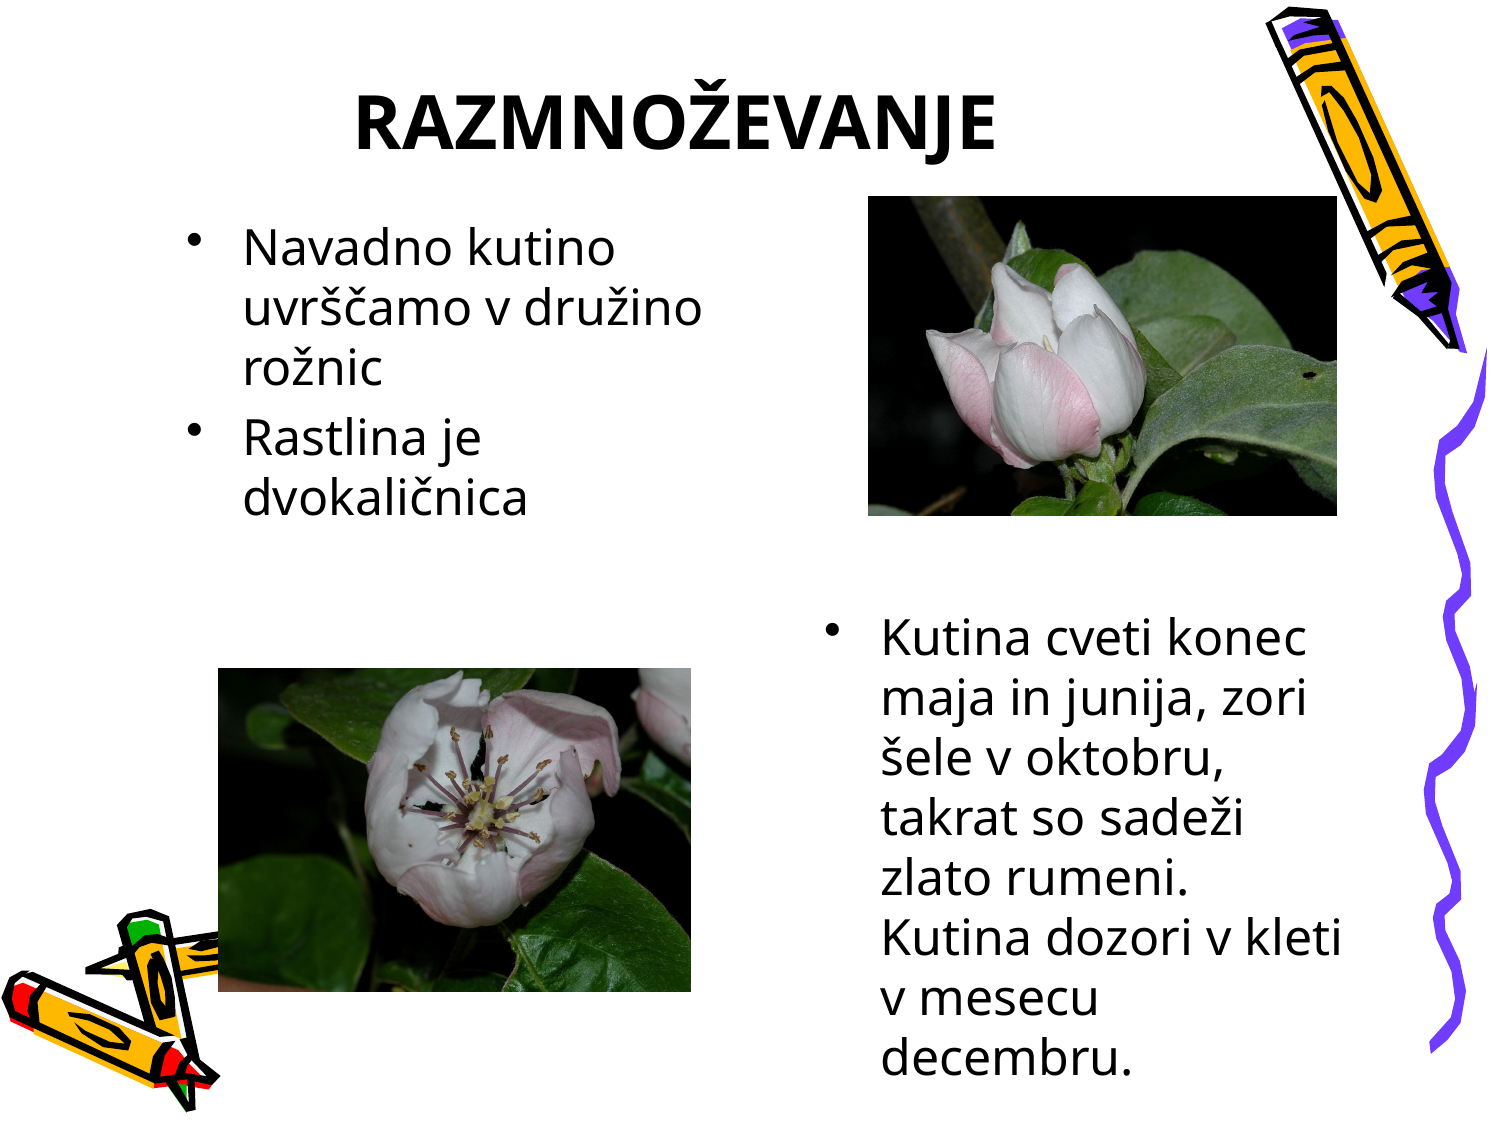

# RAZMNOŽEVANJE
Navadno kutino uvrščamo v družino rožnic
Rastlina je dvokaličnica
Kutina cveti konec maja in junija, zori šele v oktobru, takrat so sadeži zlato rumeni. Kutina dozori v kleti v mesecu decembru.